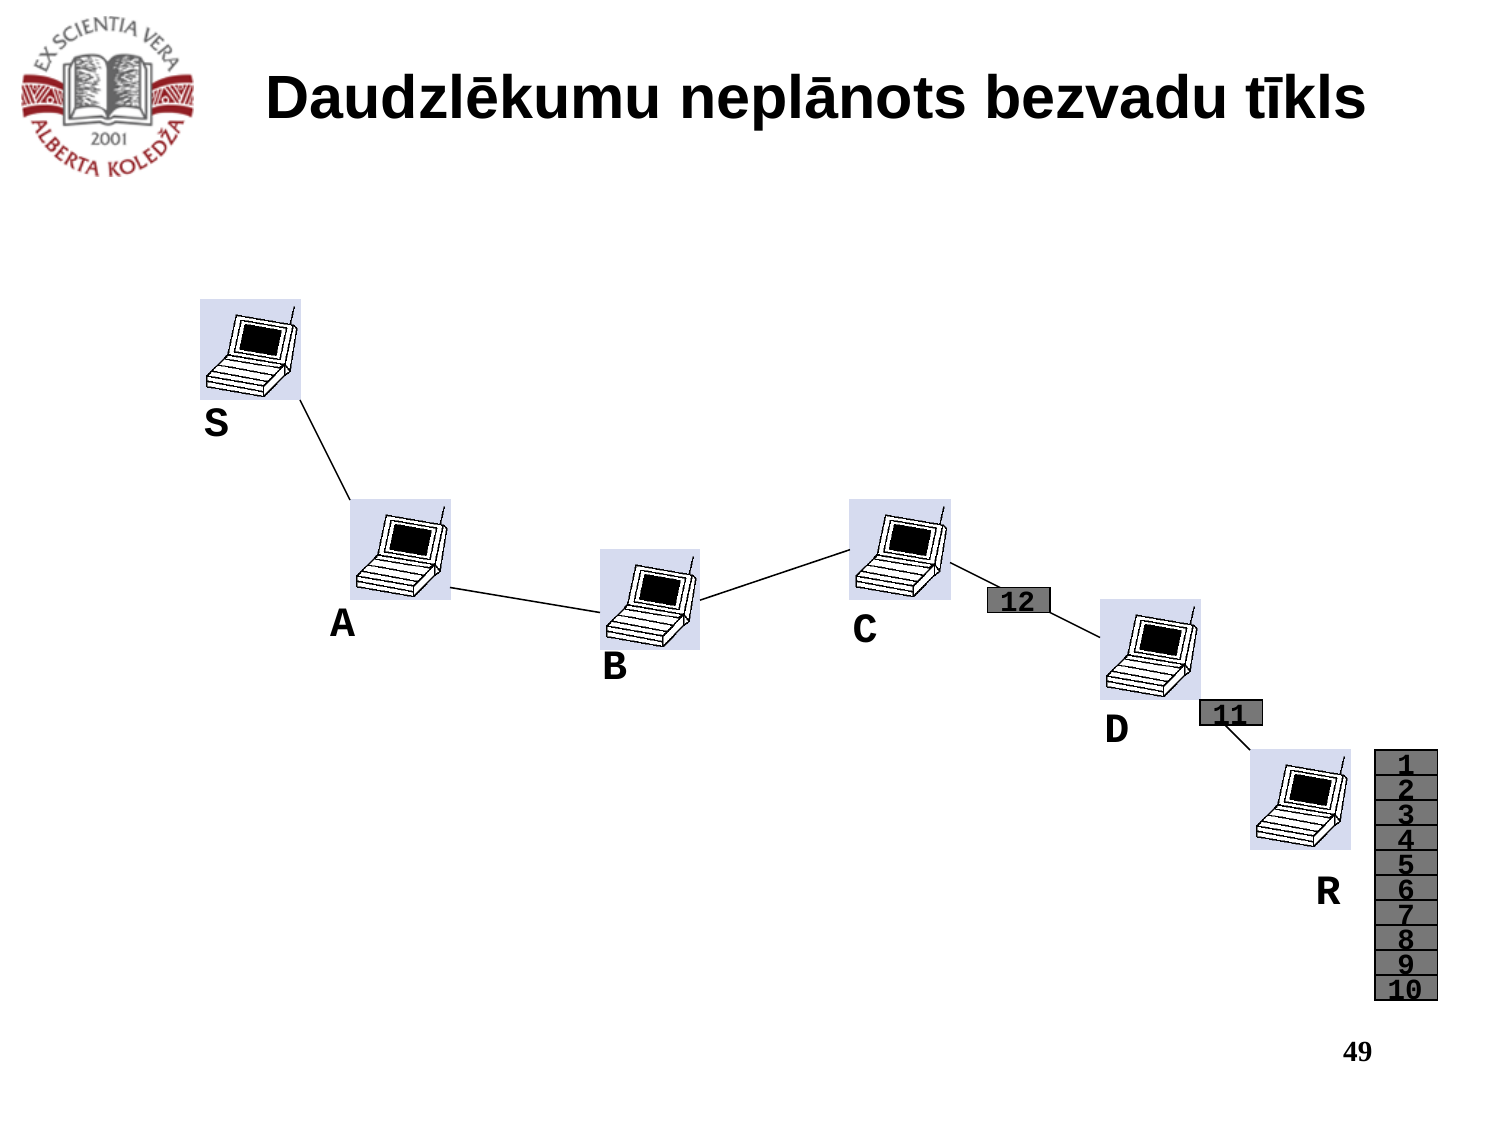

# Daudzlēkumu neplānots bezvadu tīkls
S
A
12
C
B
D
11
1
2
3
4
5
R
6
7
8
9
10